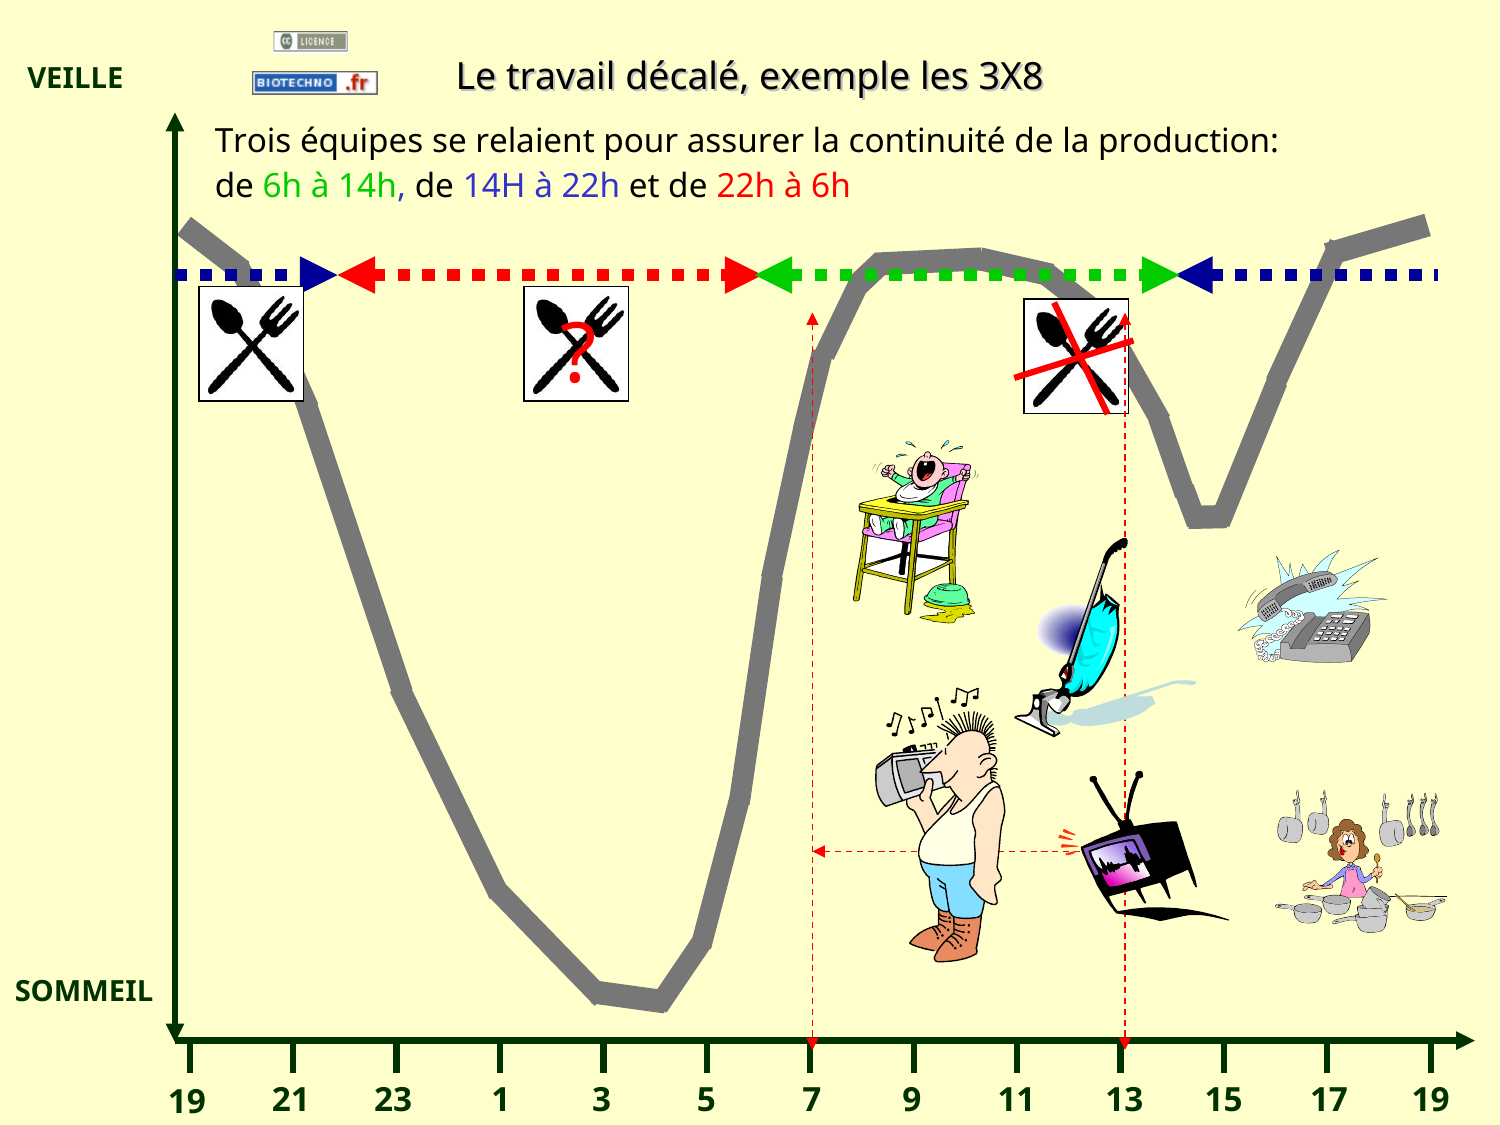

Le travail décalé, exemple les 3X8
VEILLE
SOMMEIL
Trois équipes se relaient pour assurer la continuité de la production:
de 6h à 14h, de 14H à 22h et de 22h à 6h
?
21
23
1
3
5
7
9
11
13
15
17
19
19